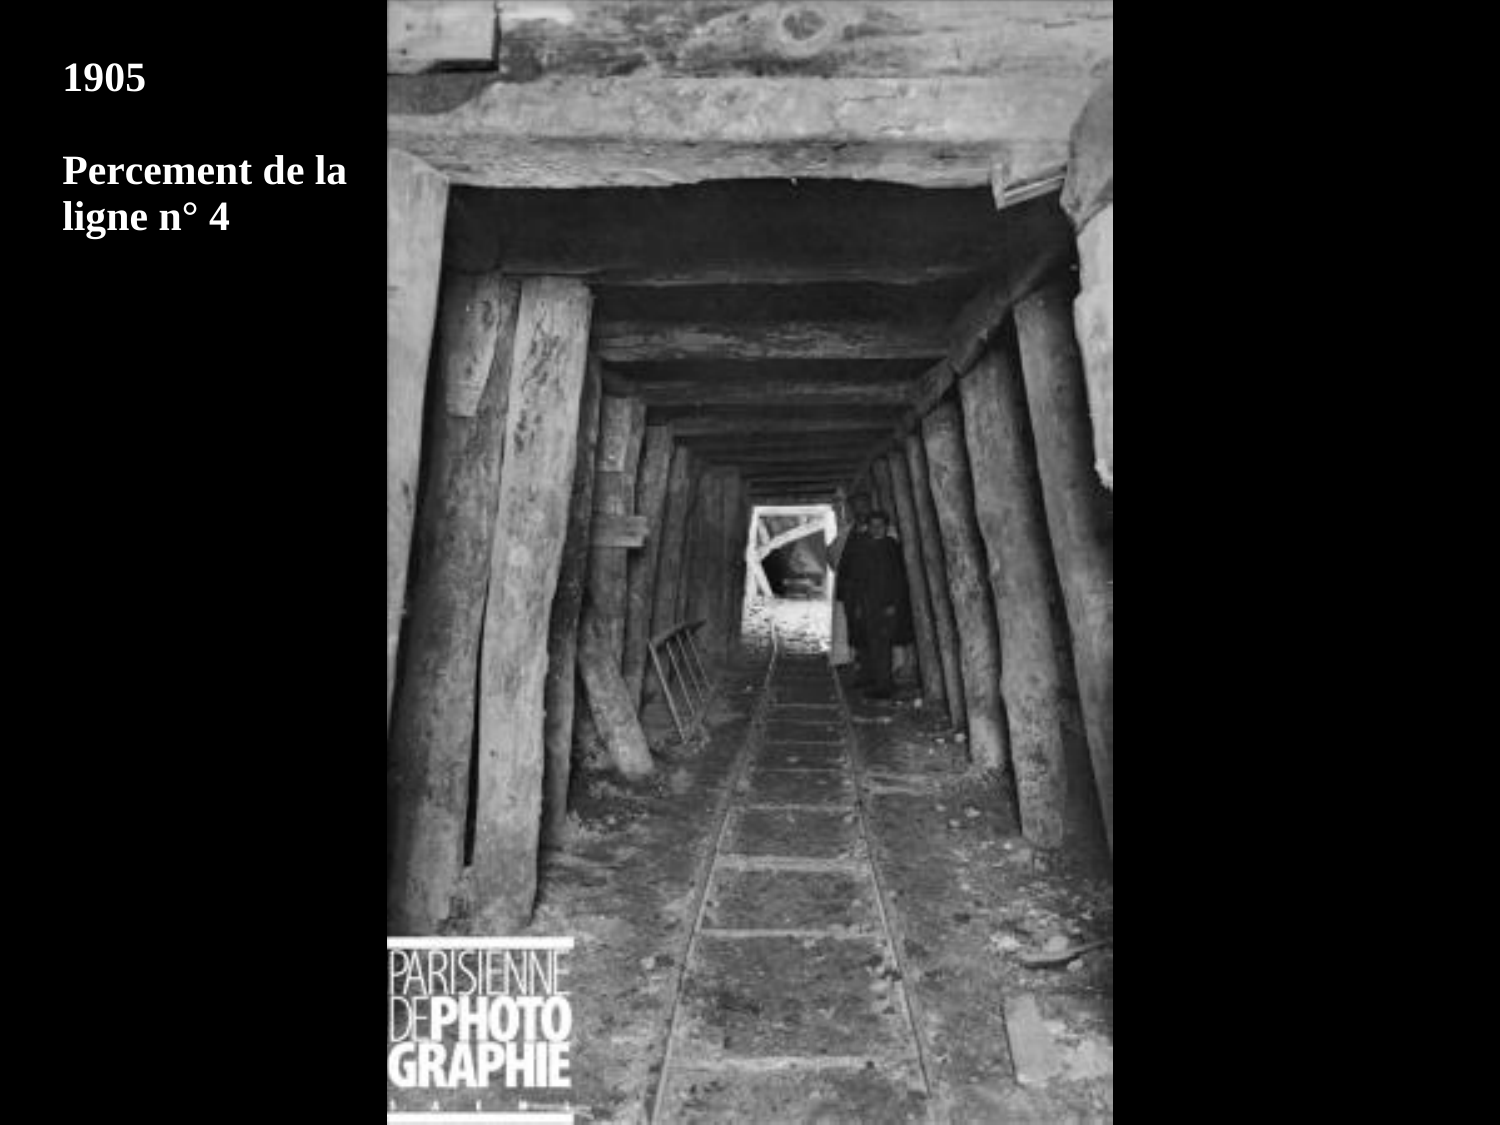

1905
Percement de la
ligne n° 4